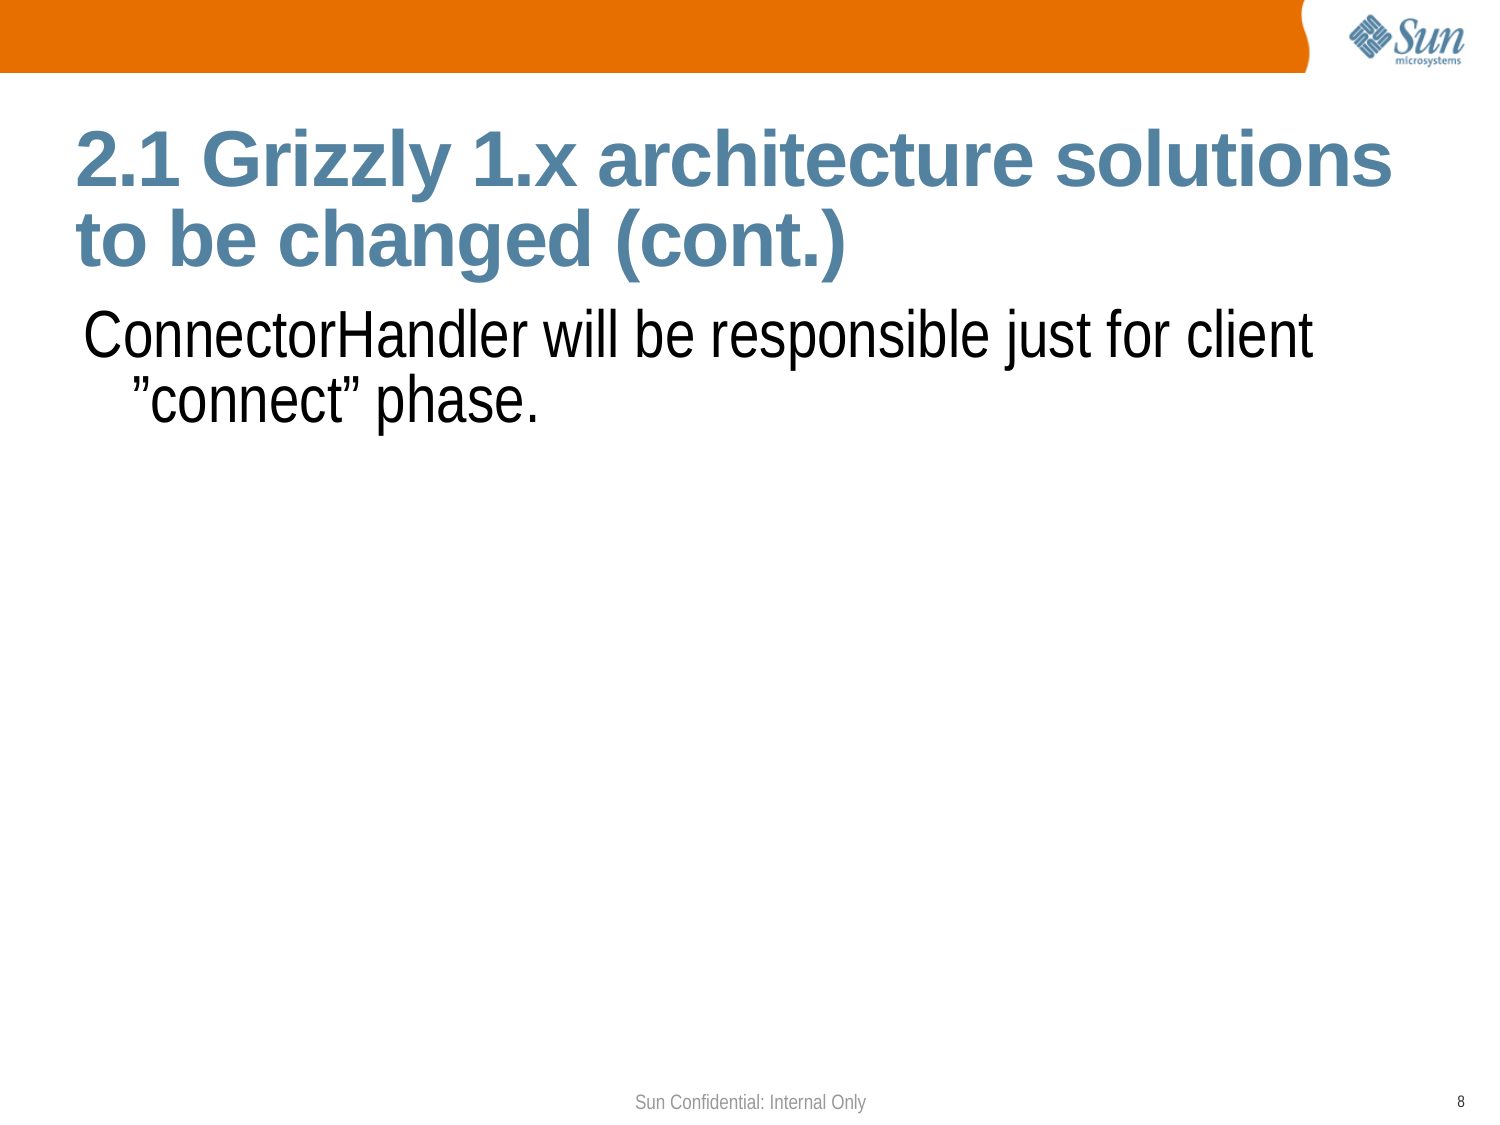

# 2.1 Grizzly 1.x architecture solutions to be changed (cont.)
ConnectorHandler will be responsible just for client ”connect” phase.